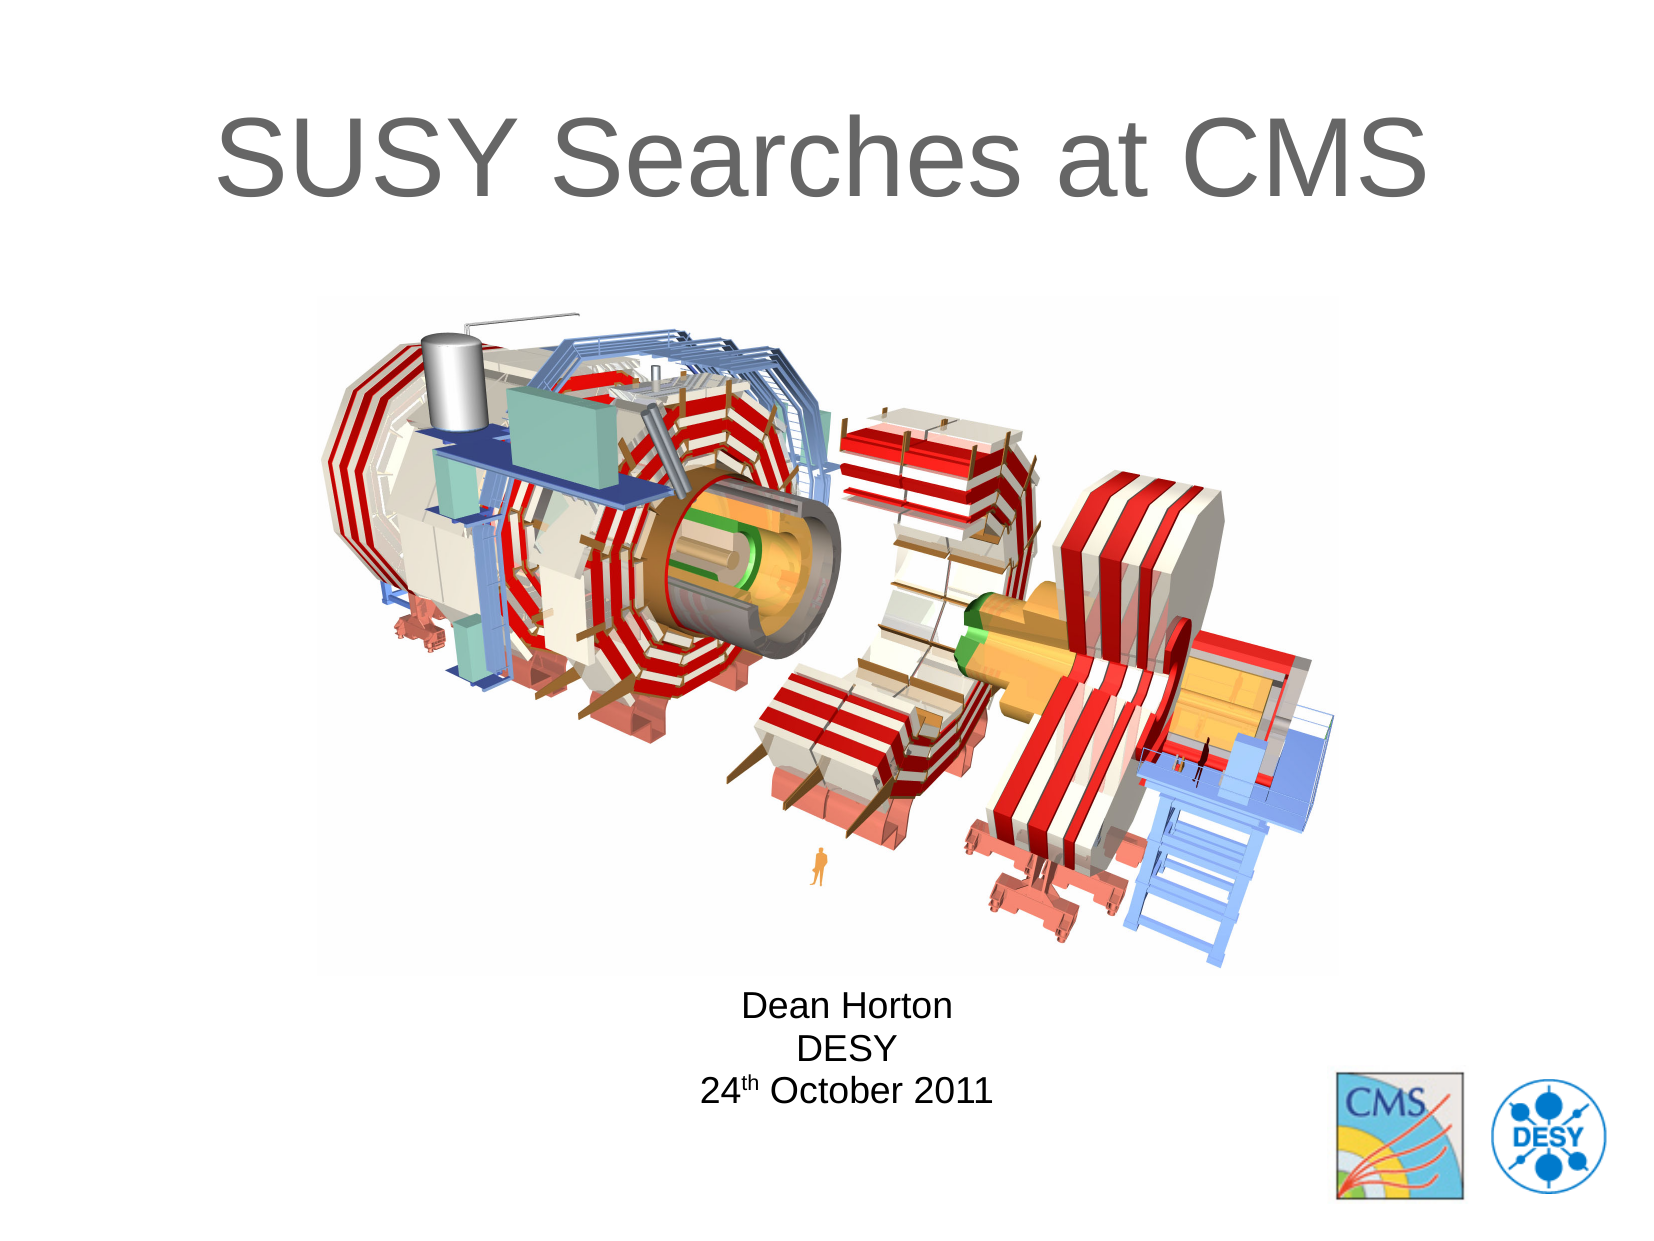

# SUSY Searches at CMS
Dean Horton
DESY
24th October 2011